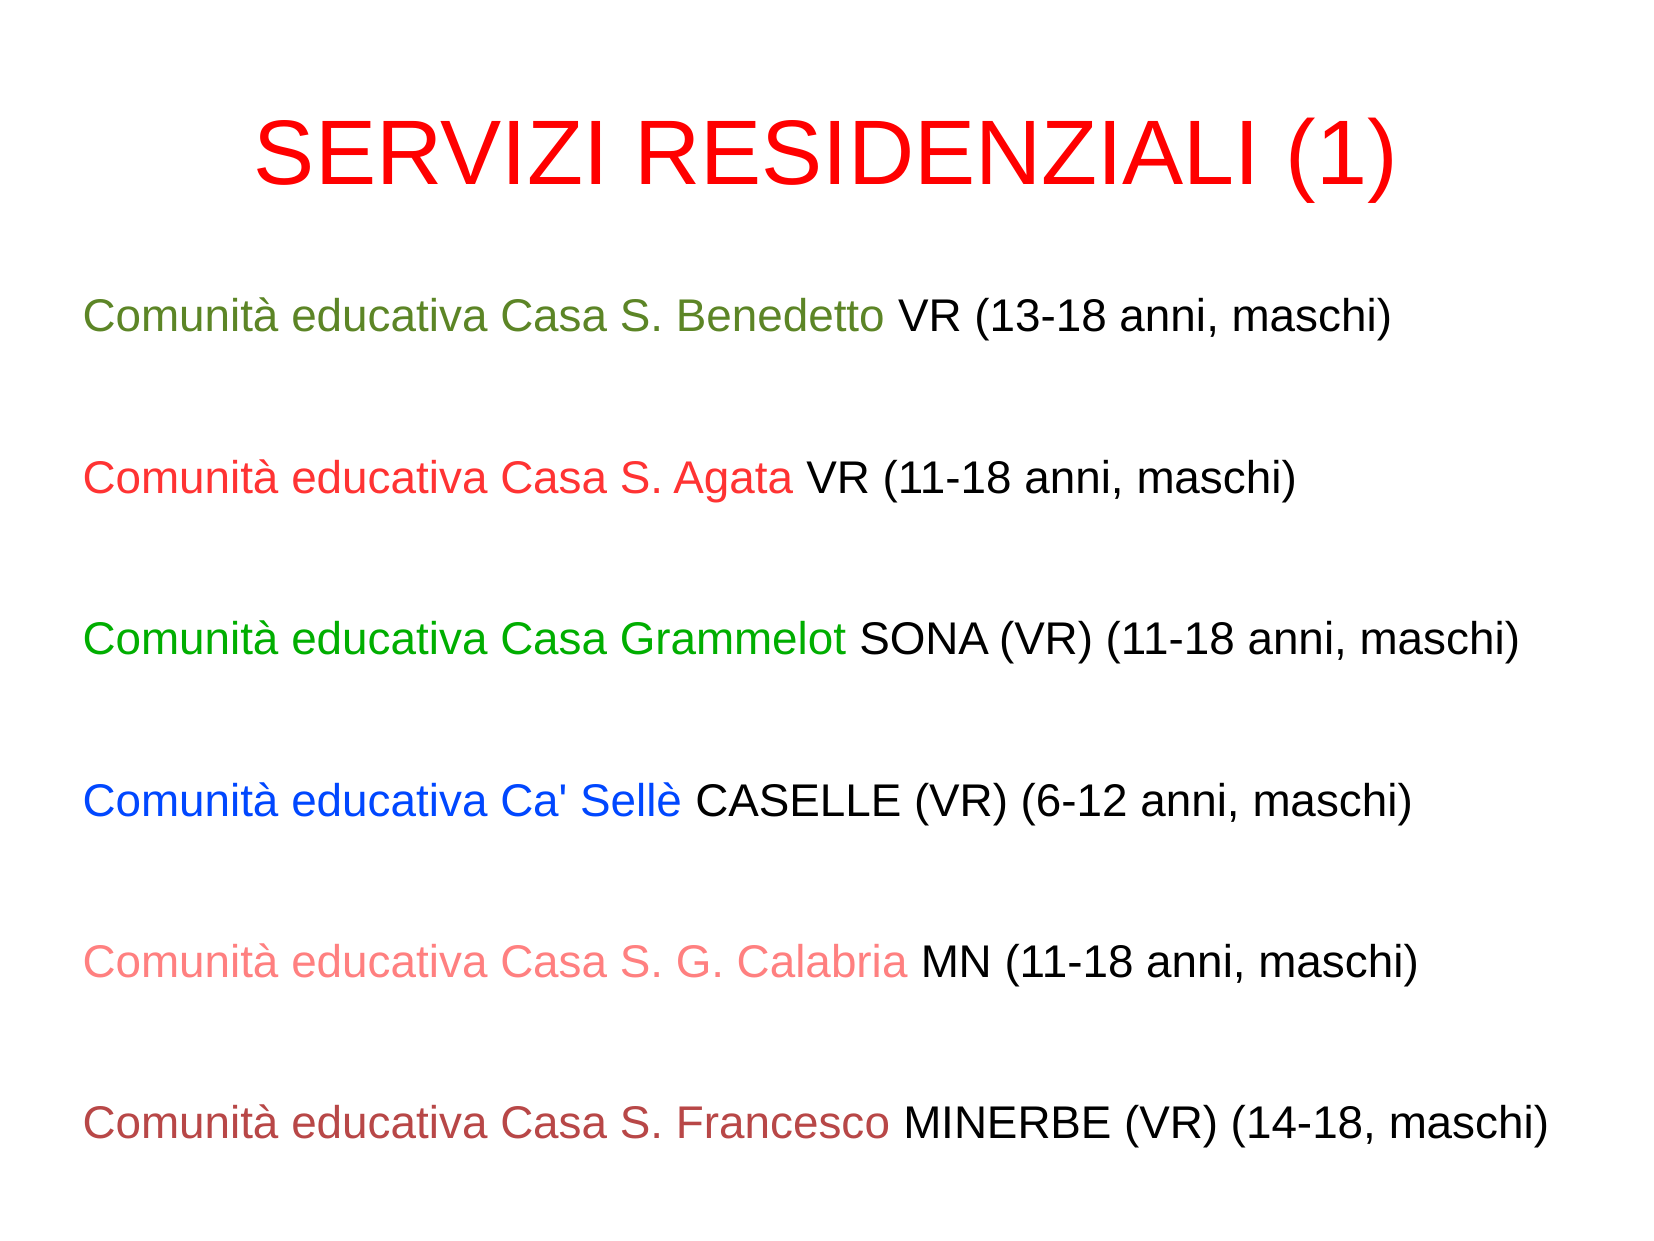

# SERVIZI RESIDENZIALI (1)
Comunità educativa Casa S. Benedetto VR (13-18 anni, maschi)
Comunità educativa Casa S. Agata VR (11-18 anni, maschi)
Comunità educativa Casa Grammelot SONA (VR) (11-18 anni, maschi)
Comunità educativa Ca' Sellè CASELLE (VR) (6-12 anni, maschi)
Comunità educativa Casa S. G. Calabria MN (11-18 anni, maschi)
Comunità educativa Casa S. Francesco MINERBE (VR) (14-18, maschi)